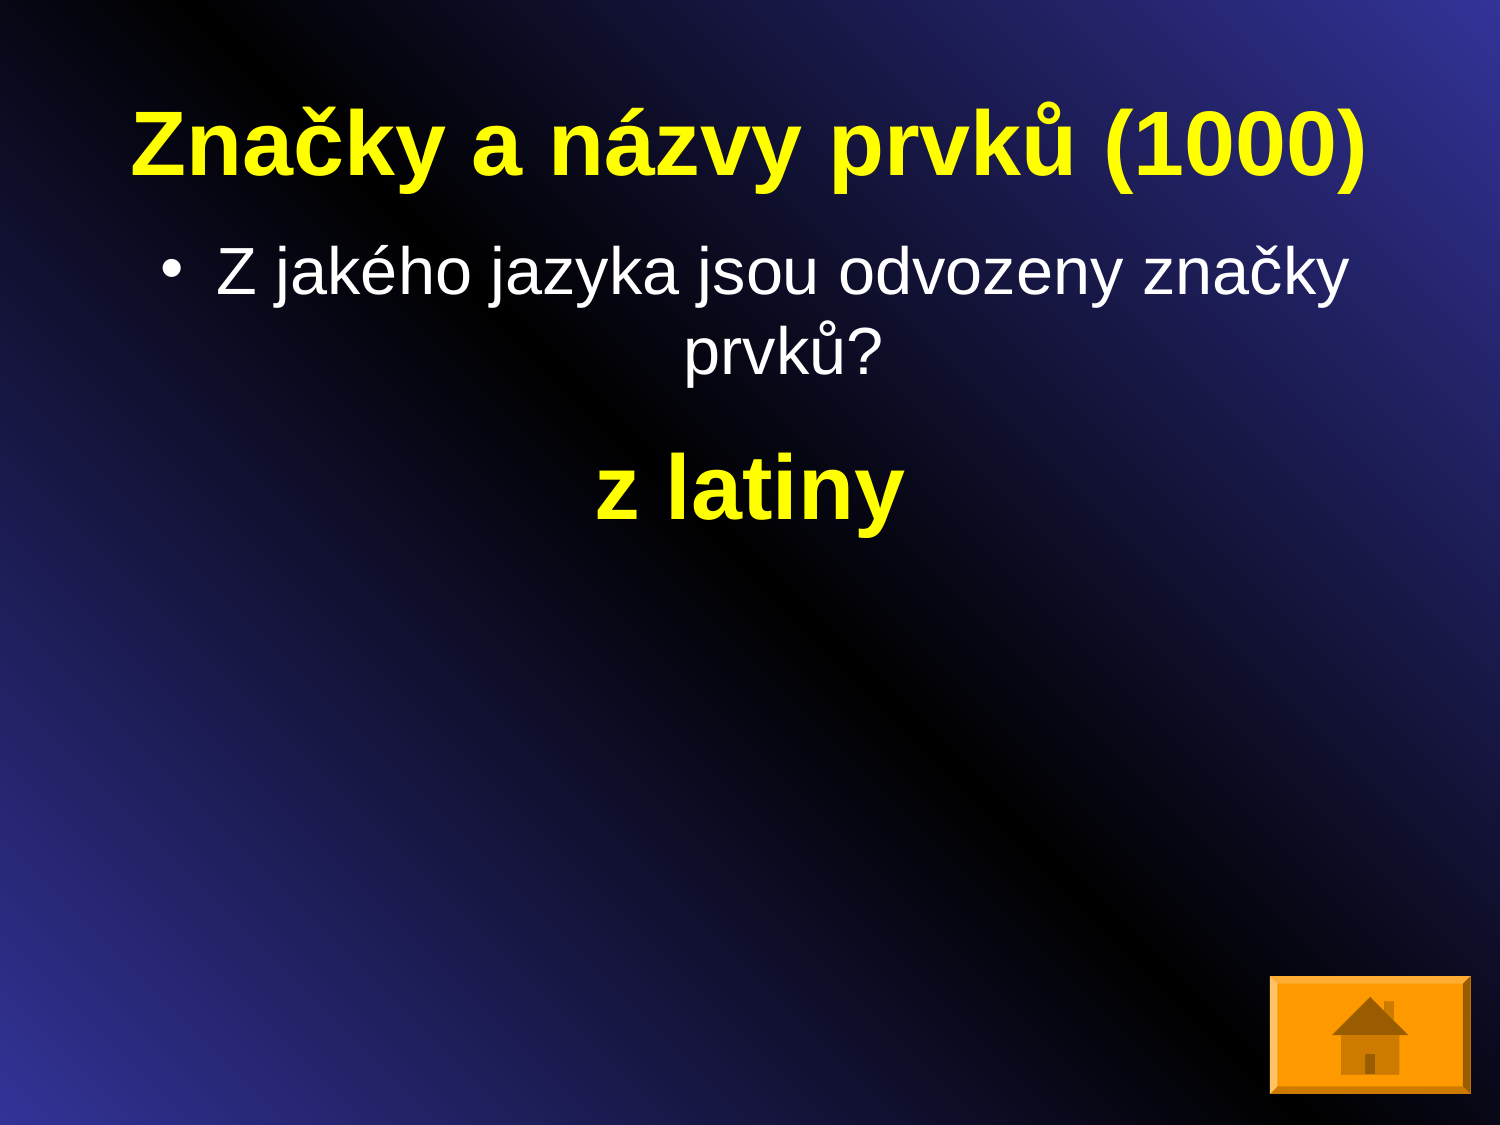

# Značky a názvy prvků (1000)
Z jakého jazyka jsou odvozeny značky prvků?
z latiny